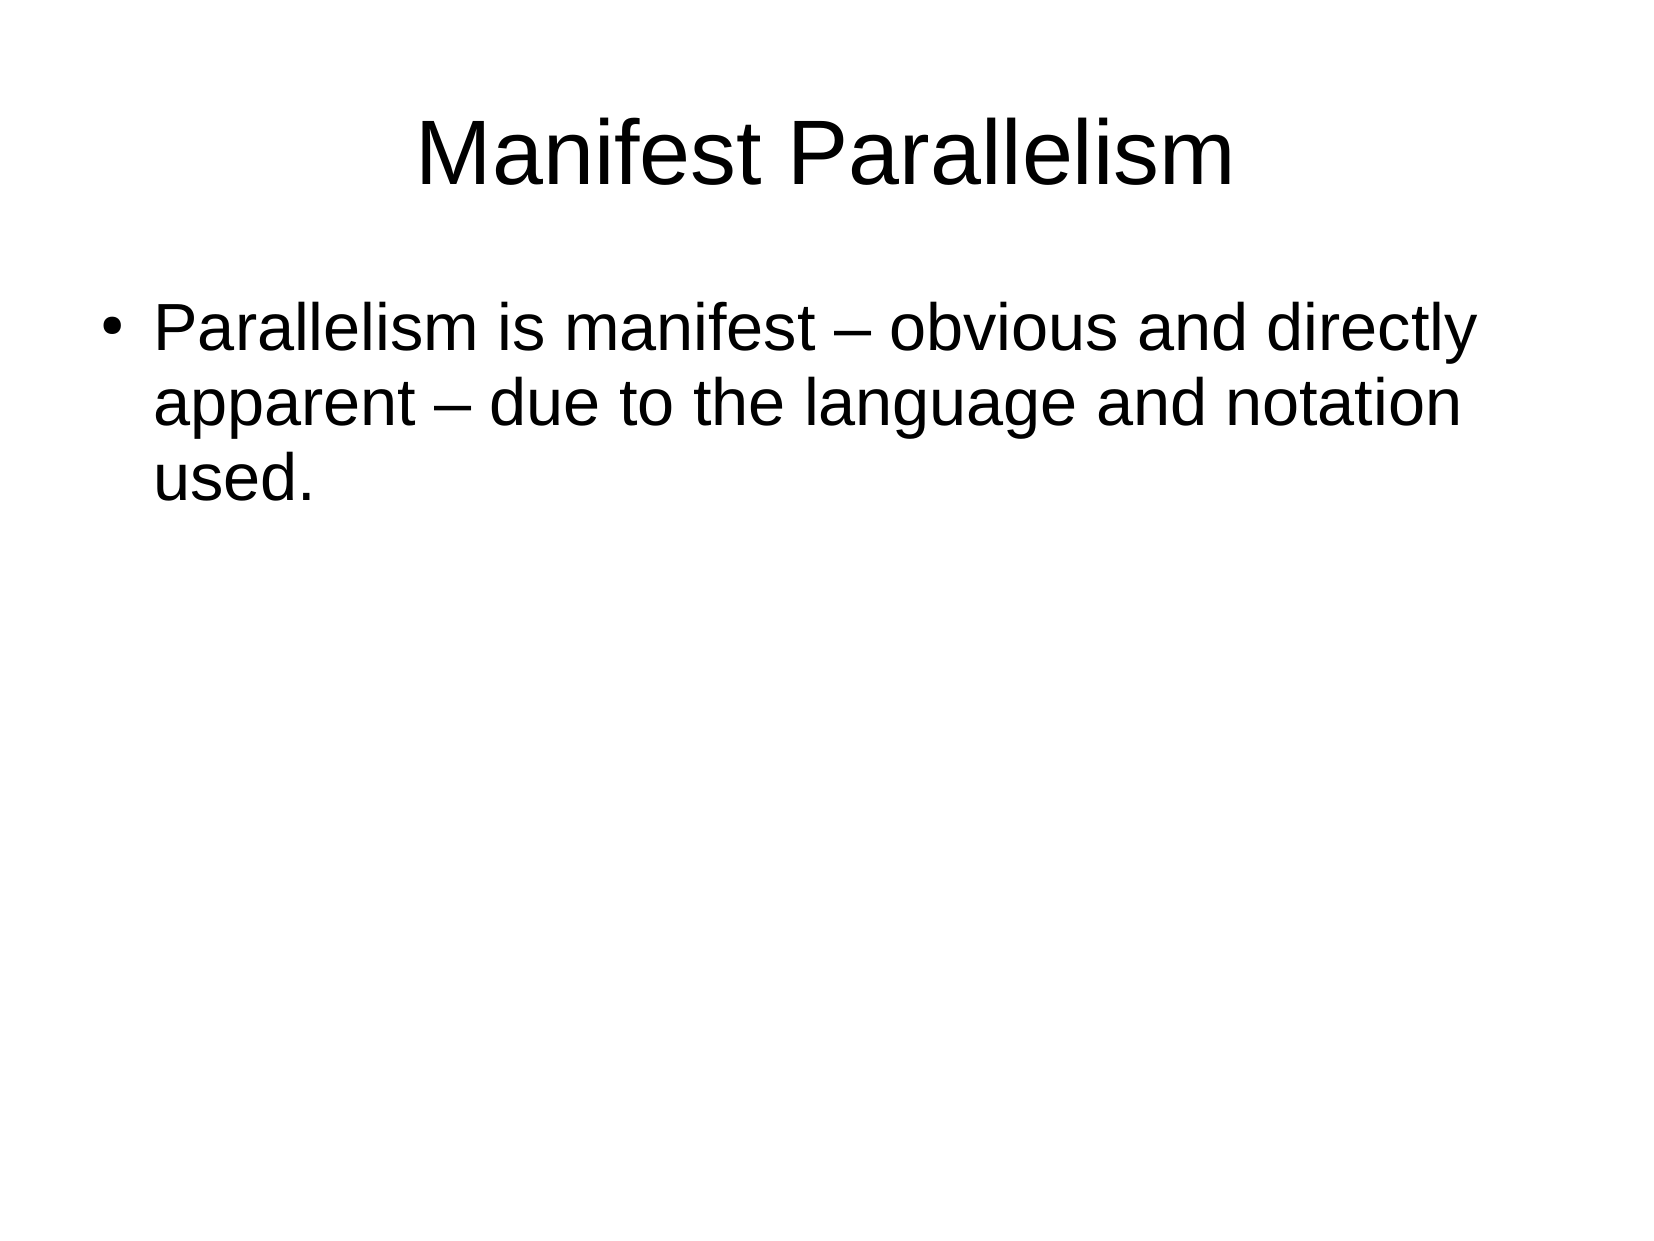

# Manifest Parallelism
Parallelism is manifest – obvious and directly apparent – due to the language and notation used.